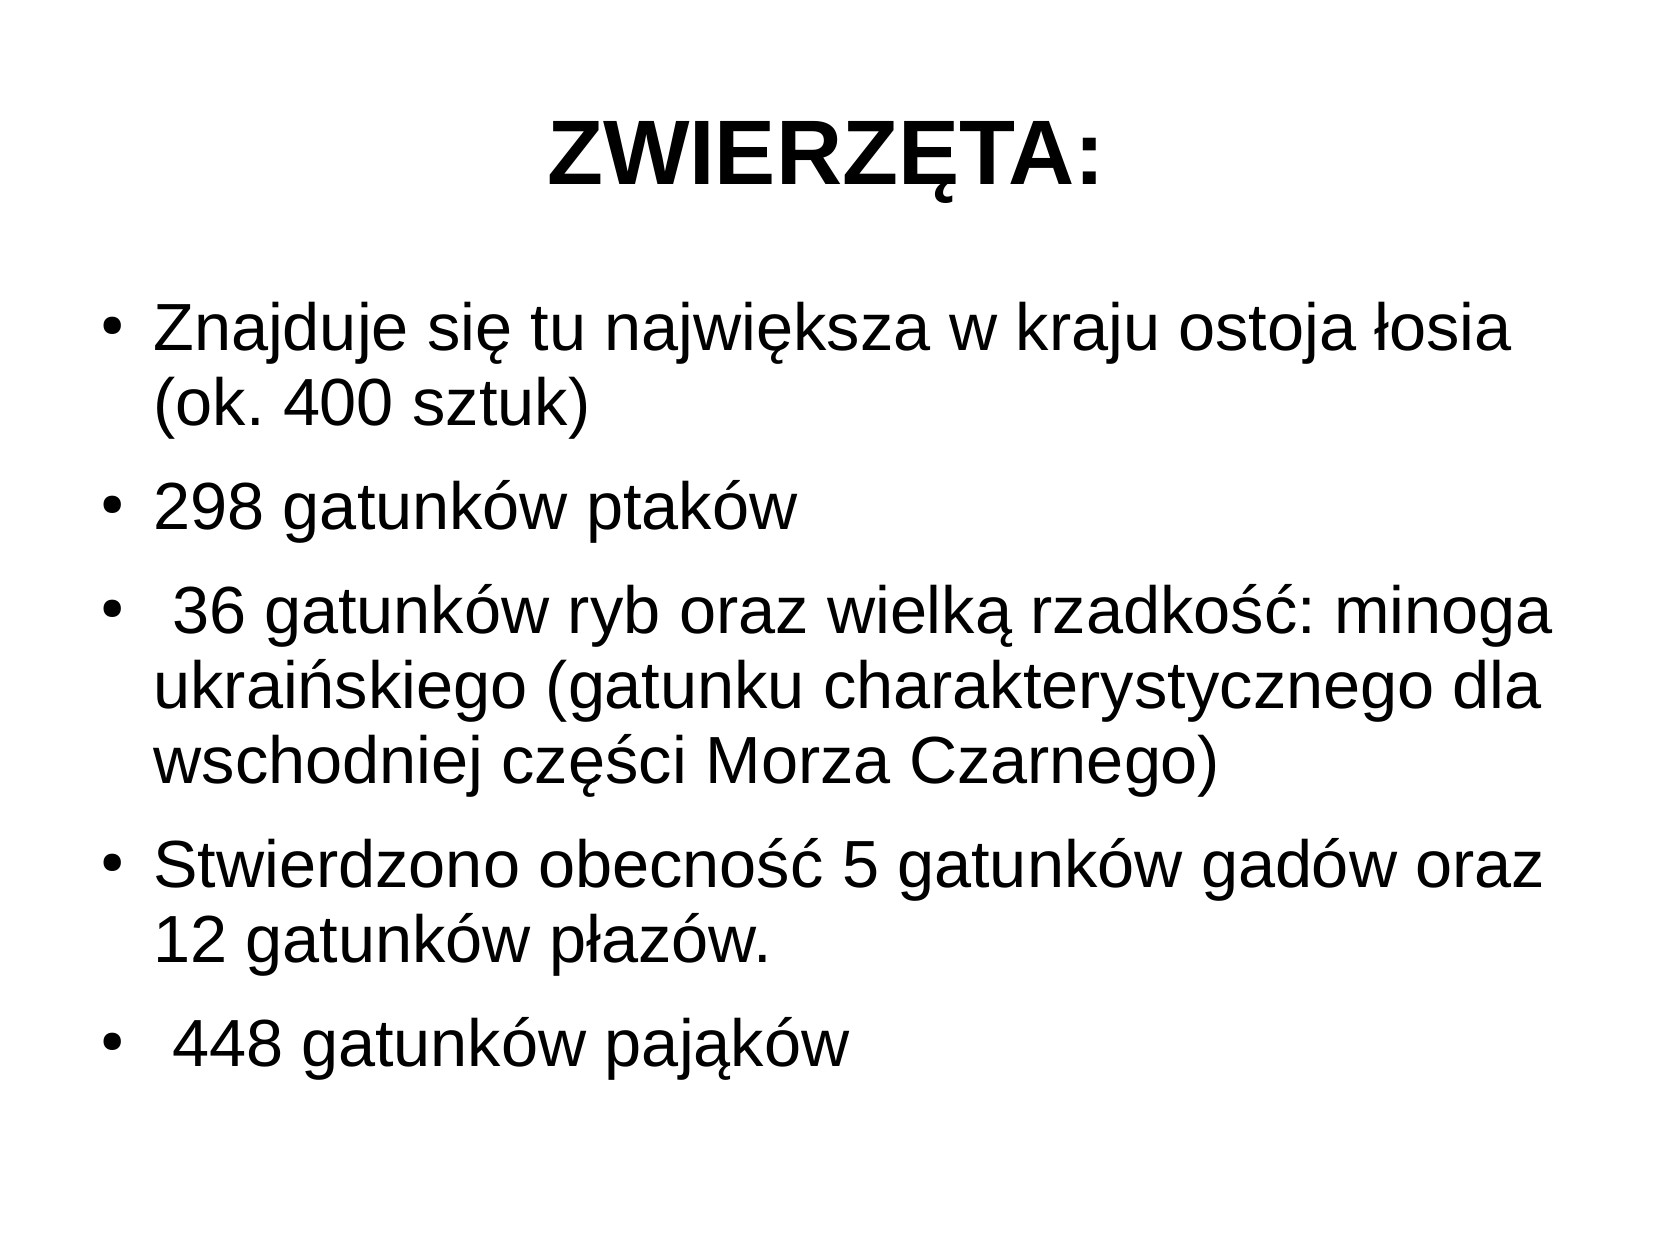

# ZWIERZĘTA:
Znajduje się tu największa w kraju ostoja łosia (ok. 400 sztuk)
298 gatunków ptaków
 36 gatunków ryb oraz wielką rzadkość: minoga ukraińskiego (gatunku charakterystycznego dla wschodniej części Morza Czarnego)
Stwierdzono obecność 5 gatunków gadów oraz 12 gatunków płazów.
 448 gatunków pająków